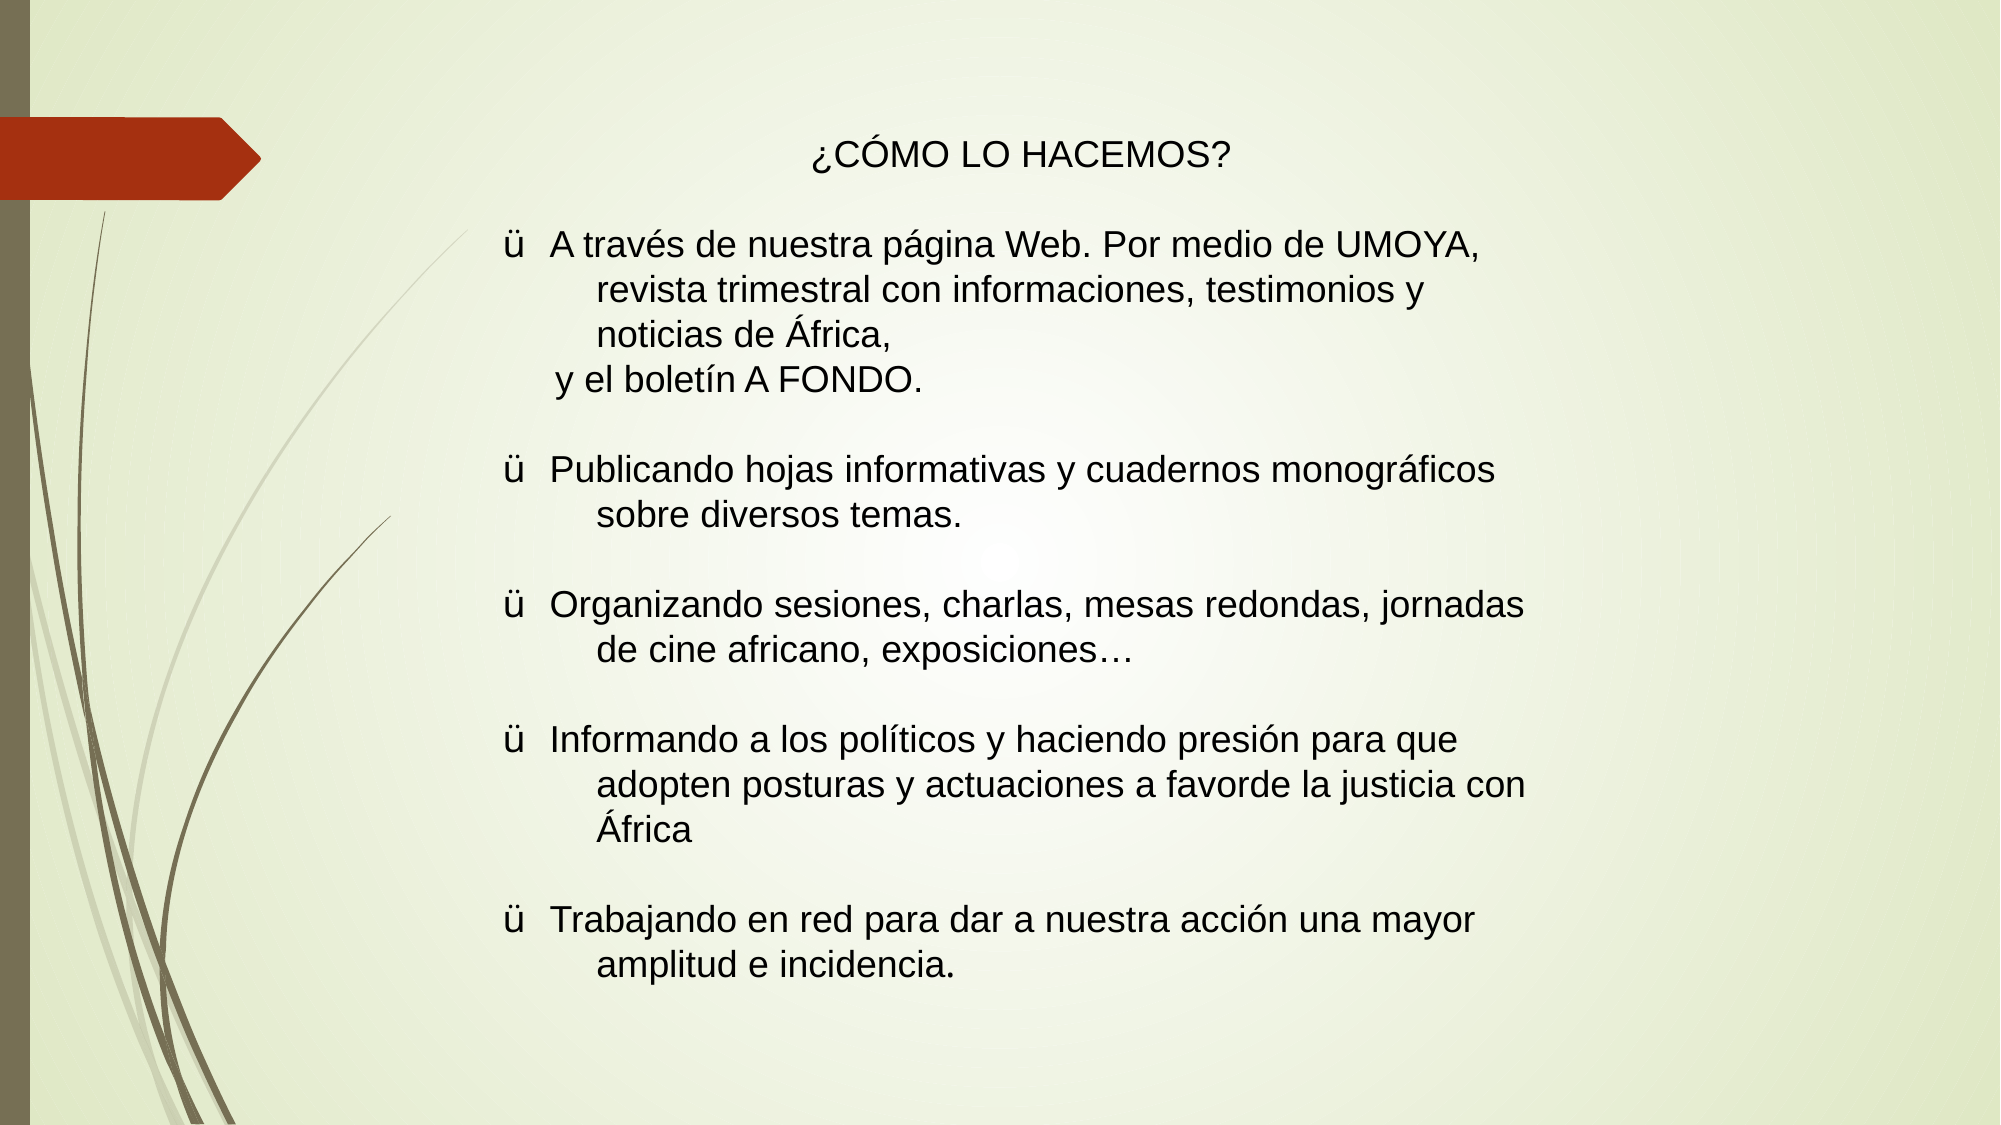

¿CÓMO LO HACEMOS?
A través de nuestra página Web. Por medio de UMOYA, revista trimestral con informaciones, testimonios y noticias de África,
 y el boletín A FONDO.
Publicando hojas informativas y cuadernos monográficos sobre diversos temas.
Organizando sesiones, charlas, mesas redondas, jornadas de cine africano, exposiciones…
Informando a los políticos y haciendo presión para que adopten posturas y actuaciones a favorde la justicia con África
Trabajando en red para dar a nuestra acción una mayor amplitud e incidencia.